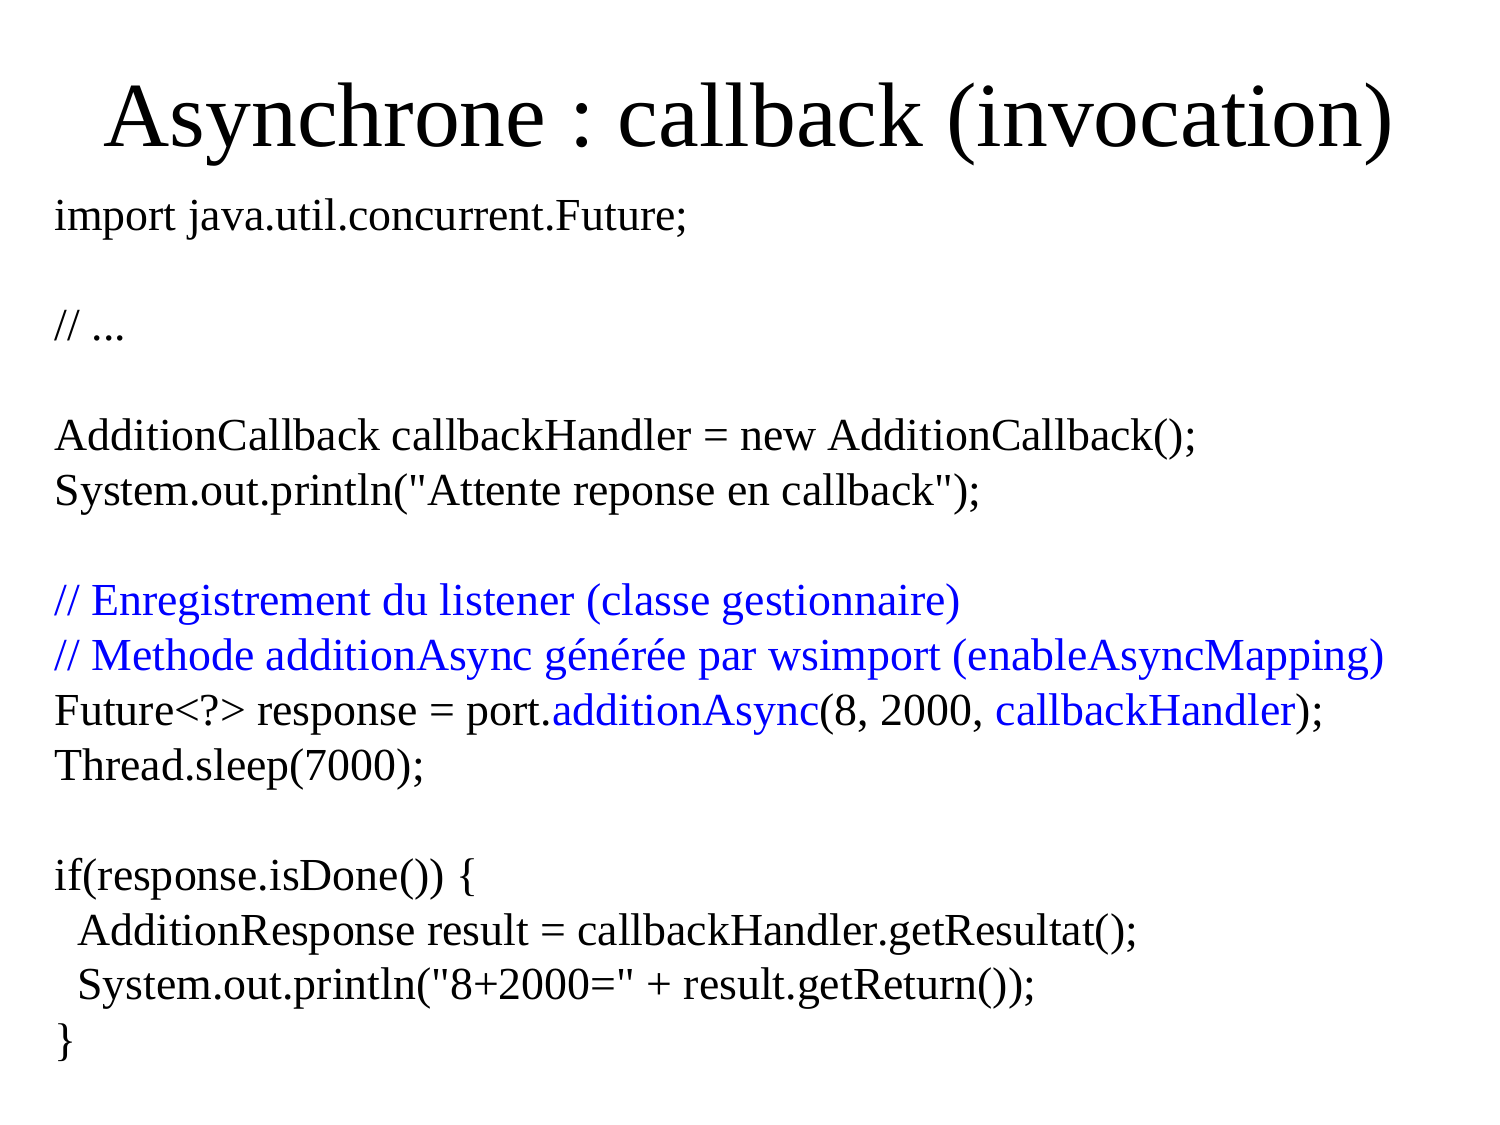

# Asynchrone : callback (invocation)
import java.util.concurrent.Future;
// ...
AdditionCallback callbackHandler = new AdditionCallback();
System.out.println("Attente reponse en callback");
// Enregistrement du listener (classe gestionnaire)
// Methode additionAsync générée par wsimport (enableAsyncMapping)
Future<?> response = port.additionAsync(8, 2000, callbackHandler);
Thread.sleep(7000);
if(response.isDone()) {
 AdditionResponse result = callbackHandler.getResultat();
 System.out.println("8+2000=" + result.getReturn());
}